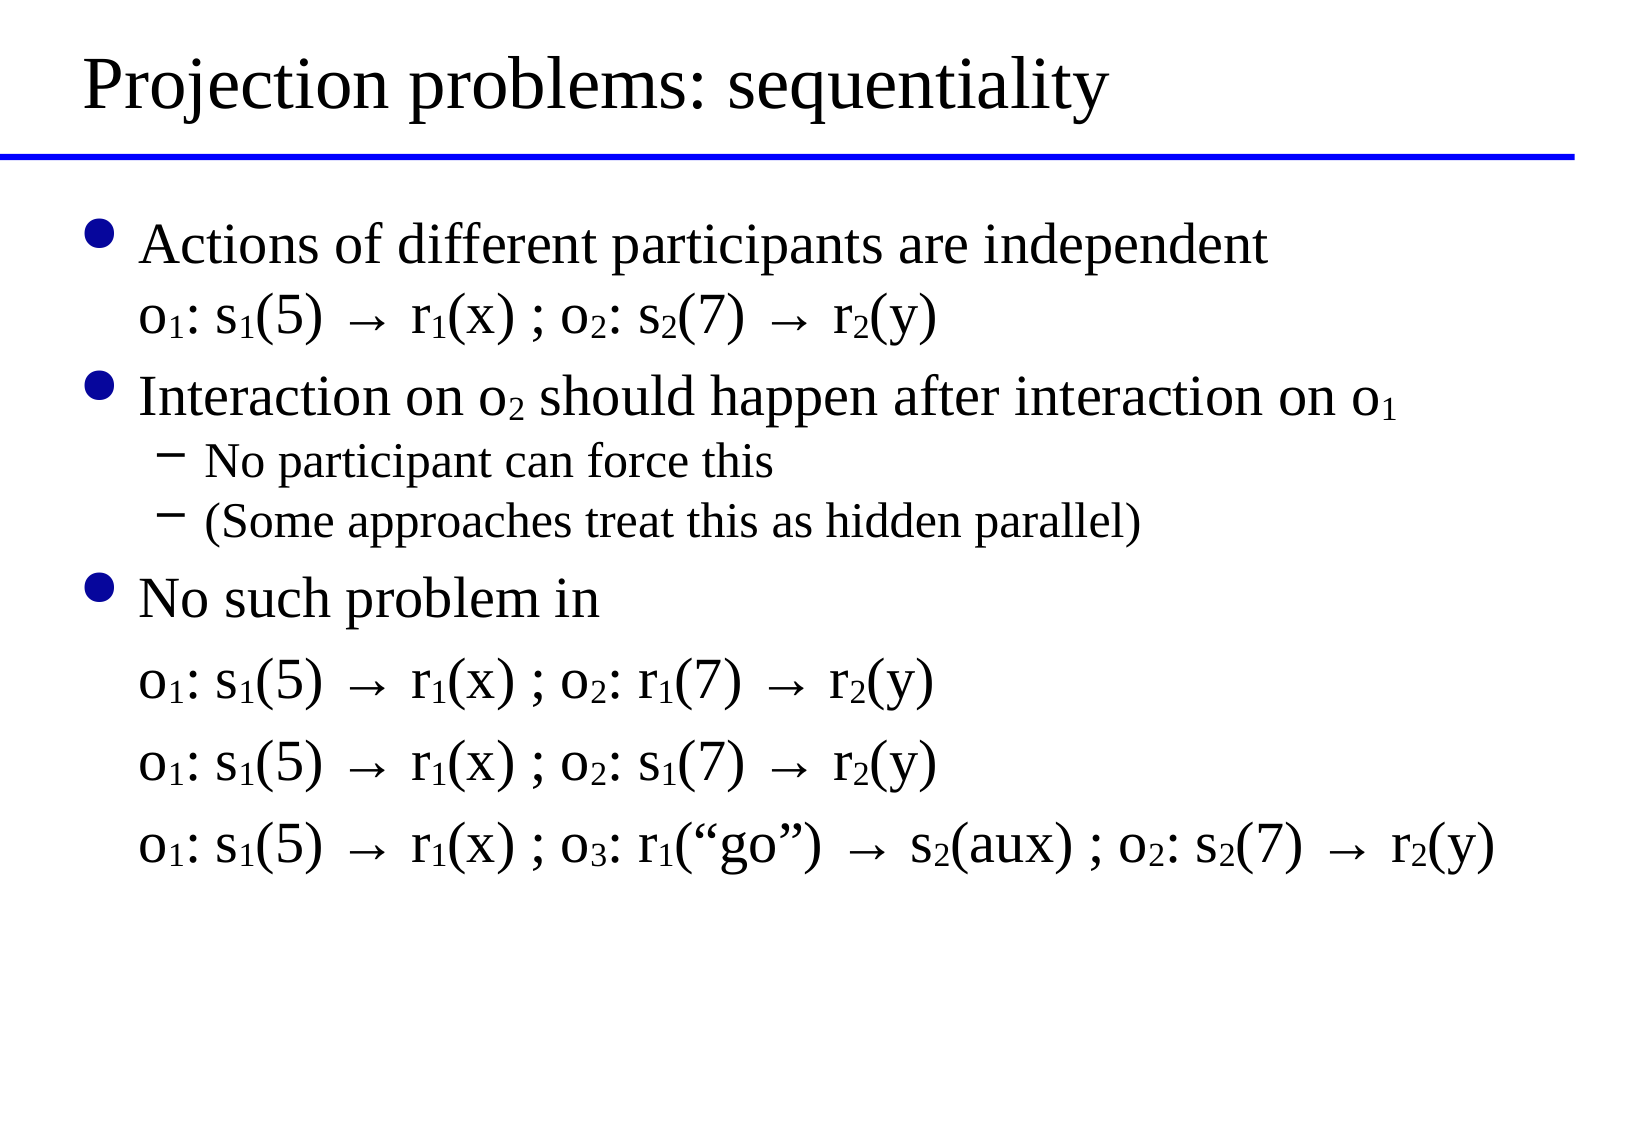

# Projection problems: sequentiality
Actions of different participants are independent
o1: s1(5) → r1(x) ; o2: s2(7) → r2(y)
Interaction on o2 should happen after interaction on o1
No participant can force this
(Some approaches treat this as hidden parallel)
No such problem in
o1: s1(5) → r1(x) ; o2: r1(7) → r2(y)
o1: s1(5) → r1(x) ; o2: s1(7) → r2(y)
o1: s1(5) → r1(x) ; o3: r1(“go”) → s2(aux) ; o2: s2(7) → r2(y)